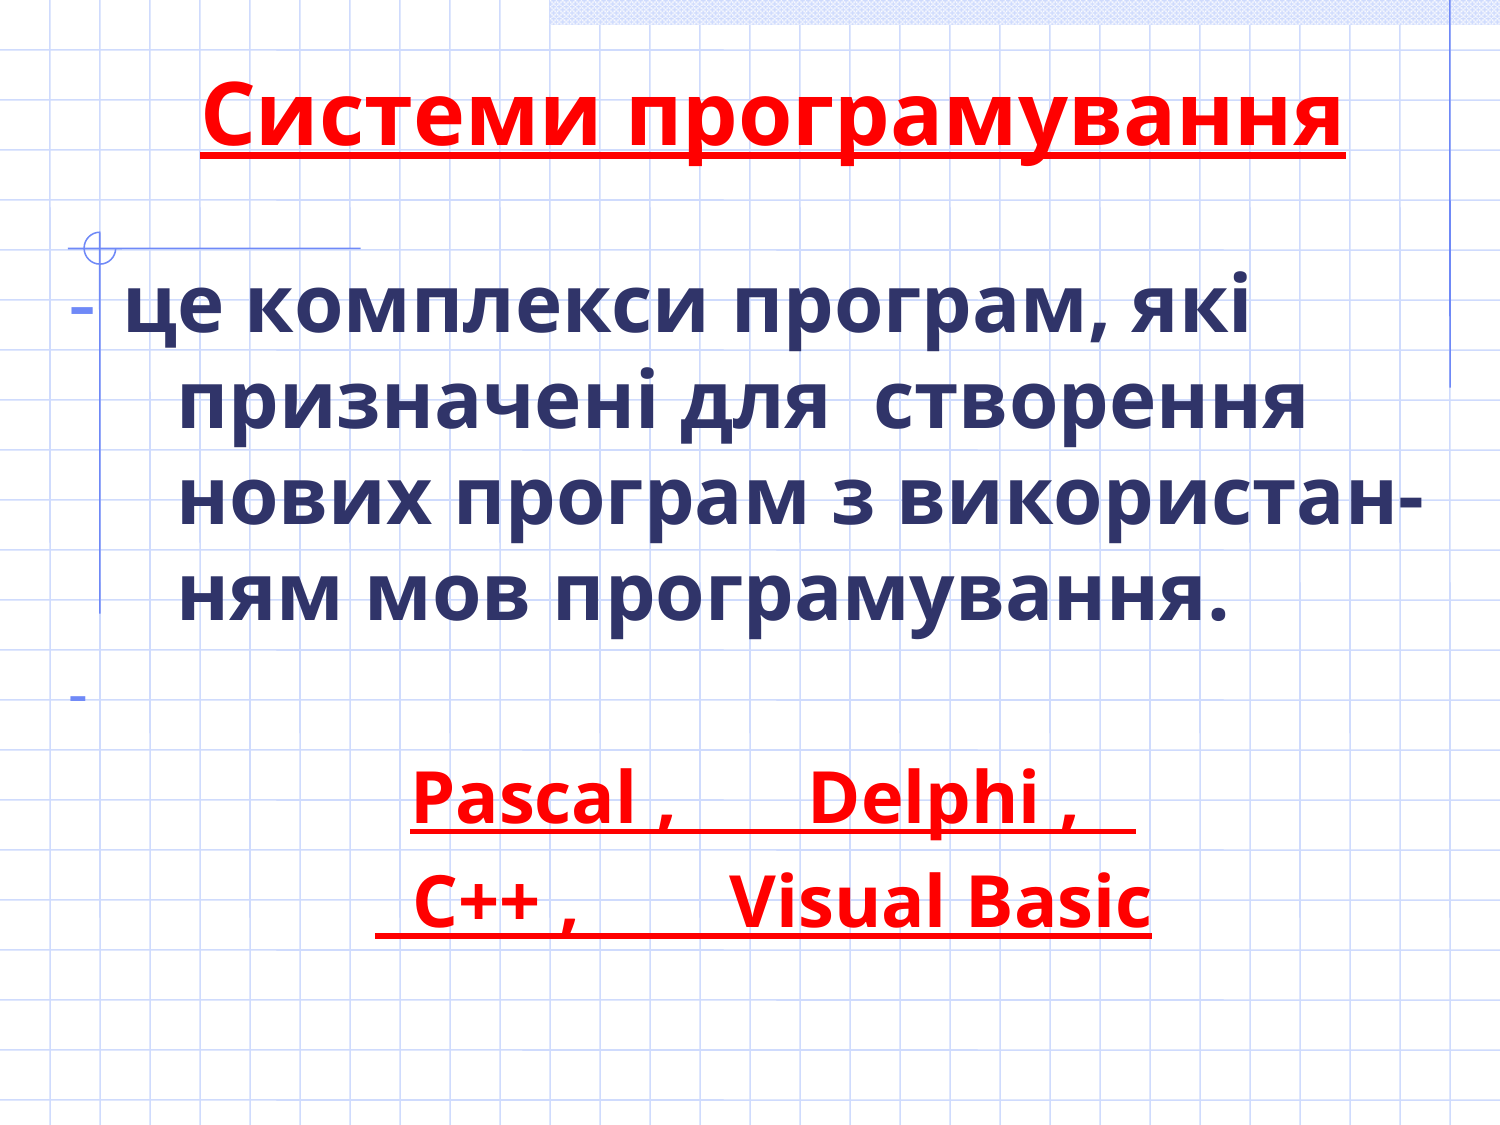

# Системи програмування
це комплекси програм, які призначені для створення нових програм з використан- ням мов програмування.
Pascal , Delphi ,
 C++ , Visual Basic